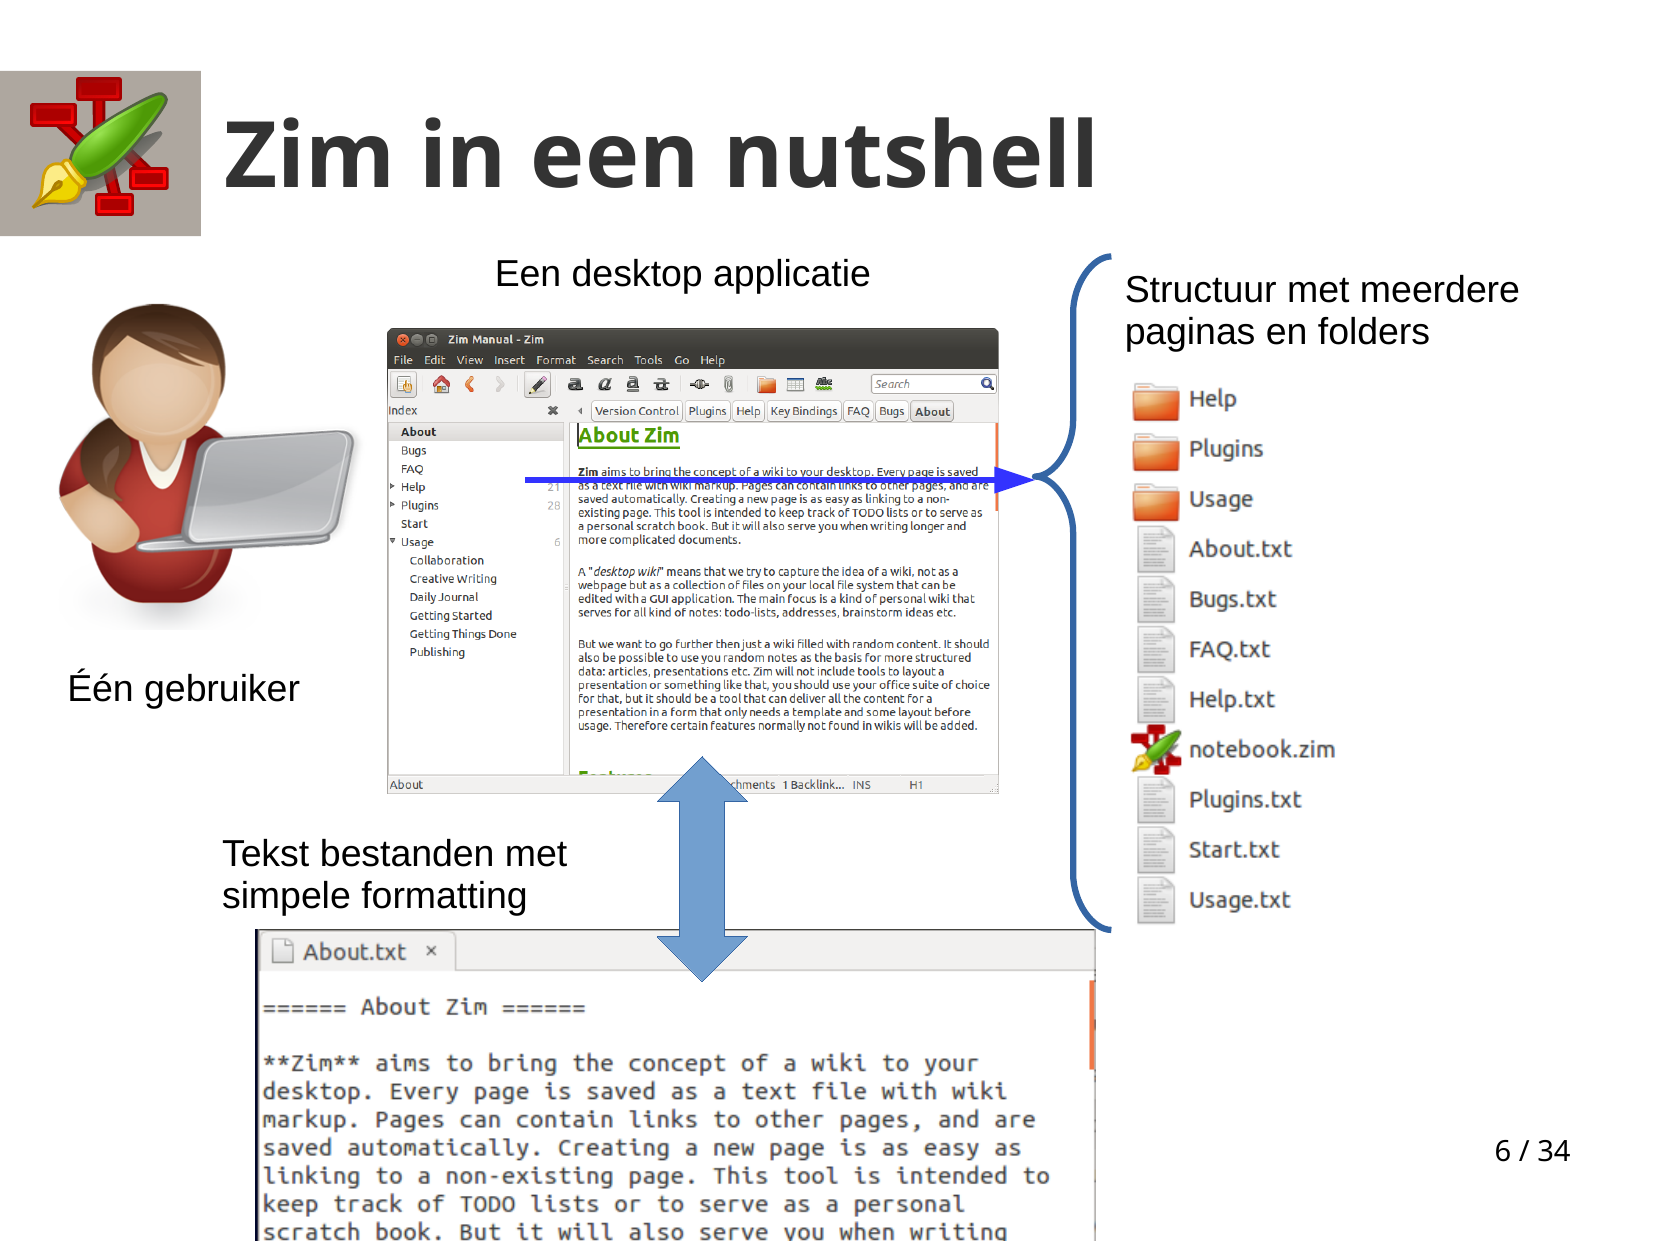

# Zim in een nutshell
Een desktop applicatie
Structuur met meerdere paginas en folders
Één gebruiker
Tekst bestanden met simpele formatting
6